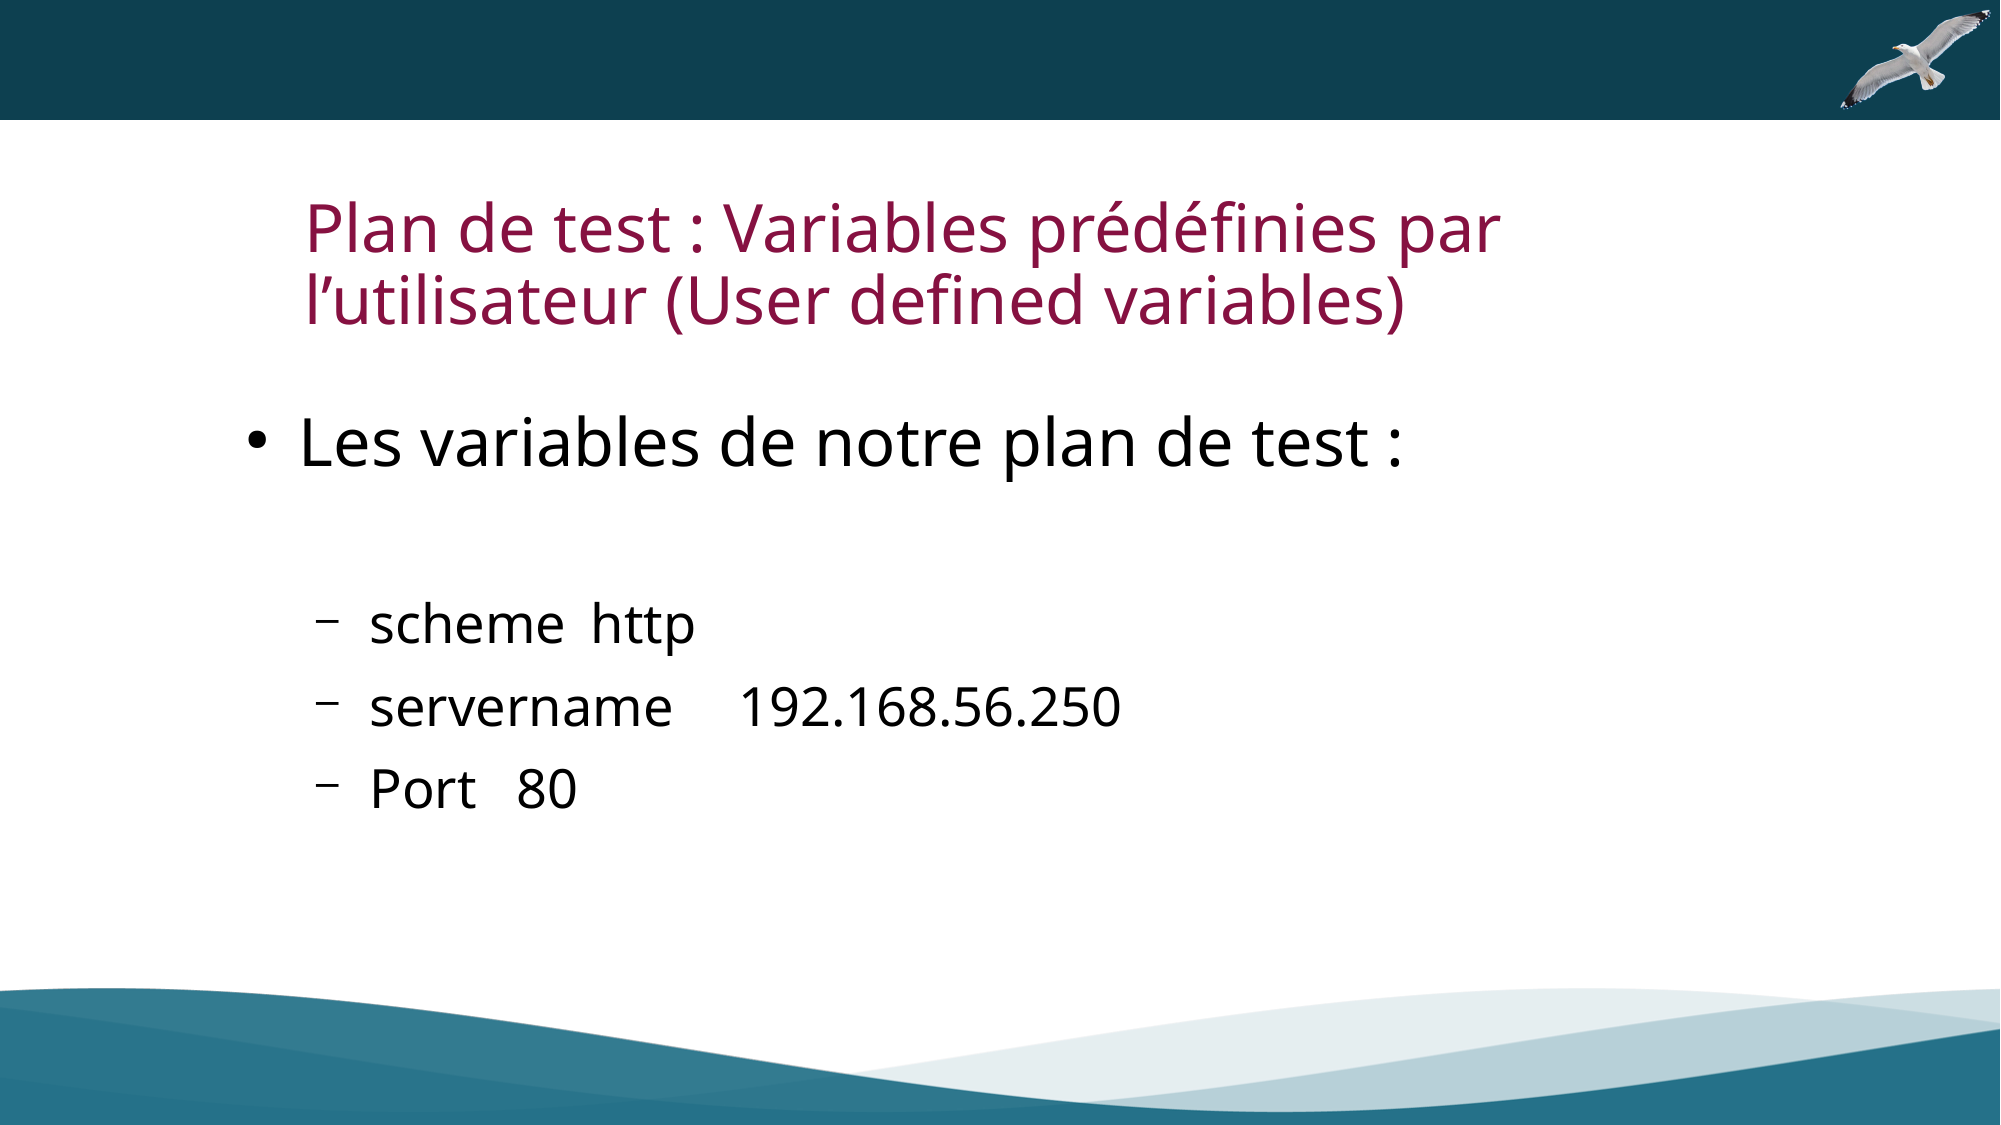

Plan de test : Variables prédéfinies par l’utilisateur (User defined variables)
# Les variables de notre plan de test :
scheme	http
servername	192.168.56.250
Port	80